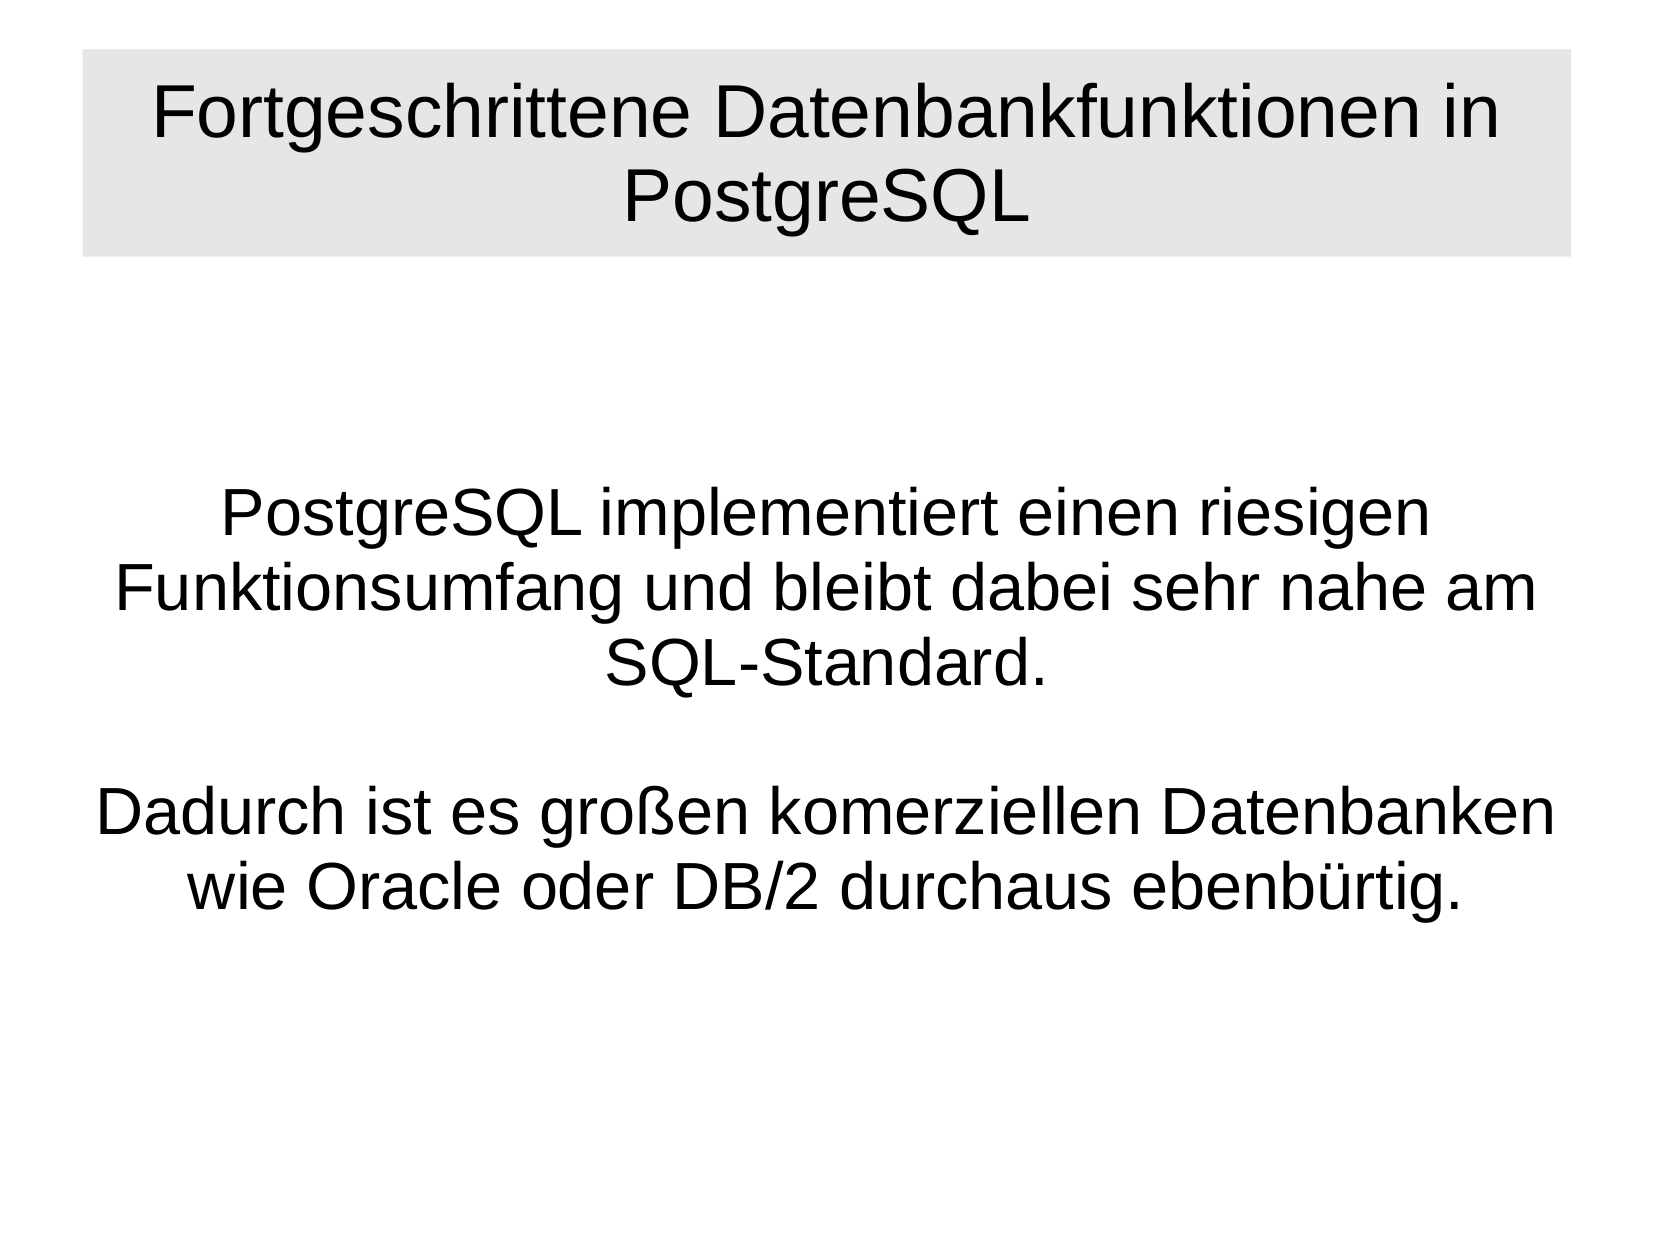

# Fortgeschrittene Datenbankfunktionen in PostgreSQL
PostgreSQL implementiert einen riesigen Funktionsumfang und bleibt dabei sehr nahe am SQL-Standard.
Dadurch ist es großen komerziellen Datenbanken wie Oracle oder DB/2 durchaus ebenbürtig.